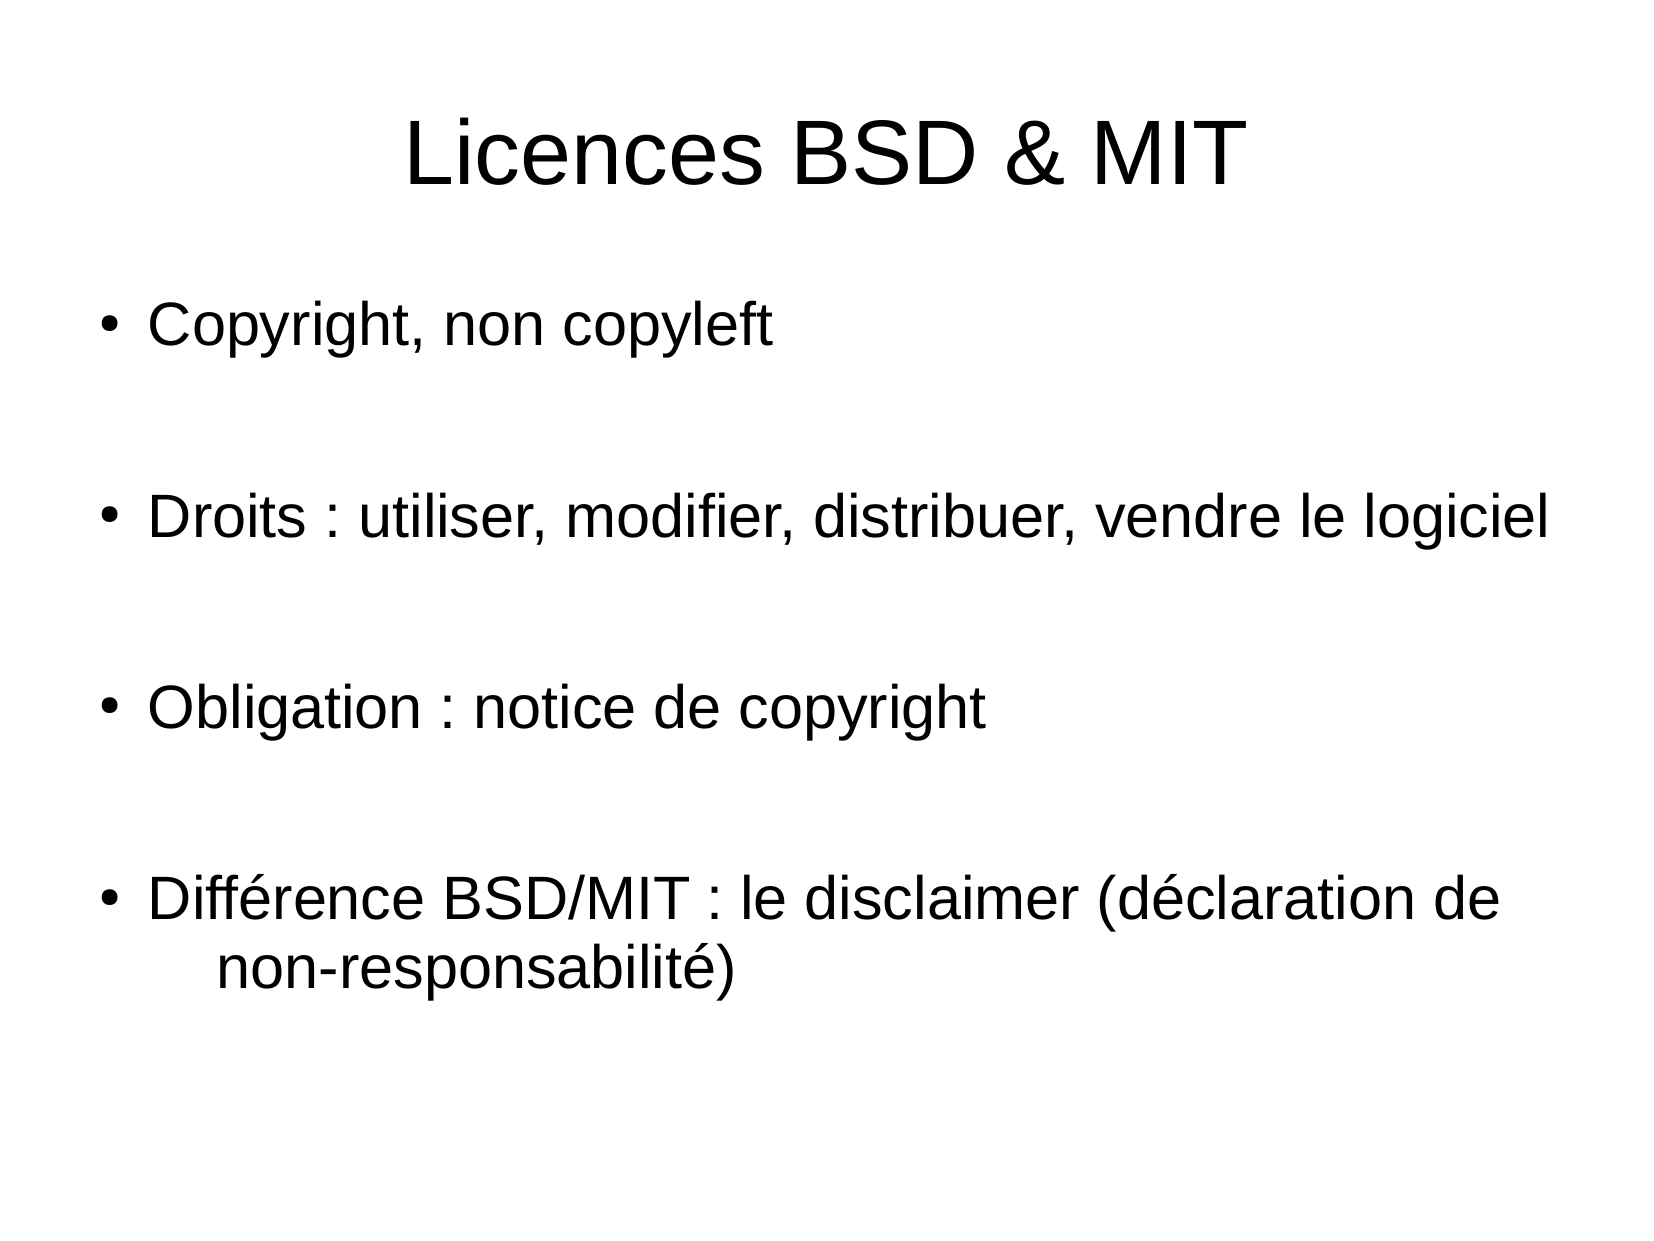

# Licences BSD & MIT
Copyright, non copyleft
Droits : utiliser, modifier, distribuer, vendre le logiciel
Obligation : notice de copyright
Différence BSD/MIT : le disclaimer (déclaration de 						non-responsabilité)